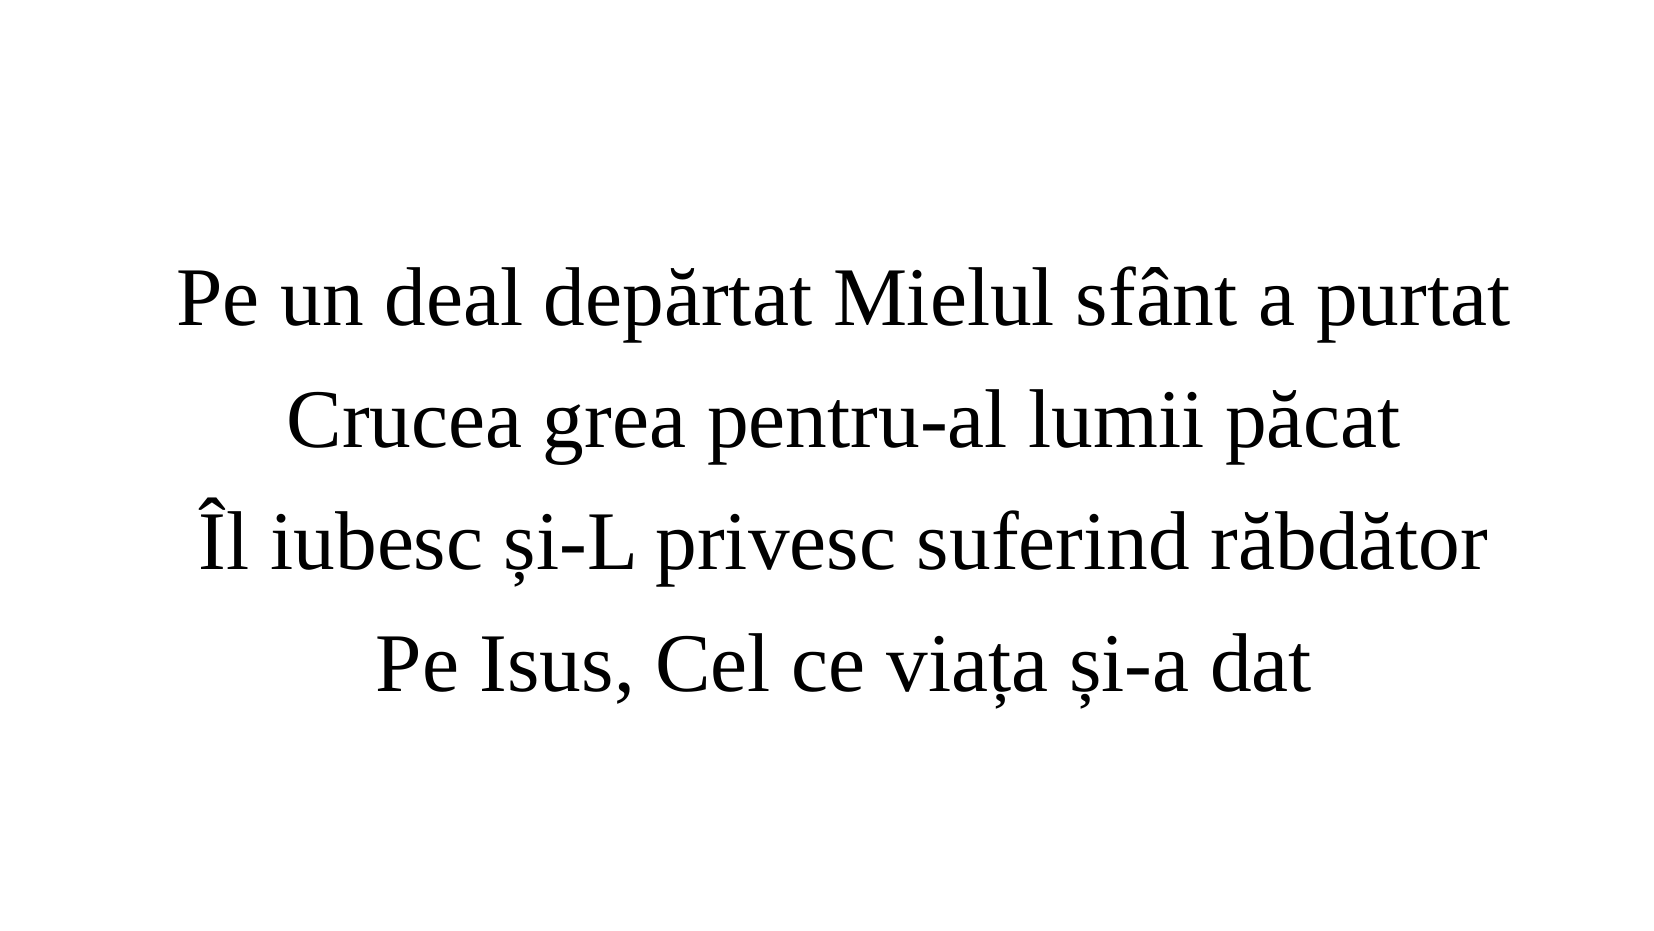

# Pe un deal depărtat Mielul sfânt a purtat
Crucea grea pentru-al lumii păcat
Îl iubesc și-L privesc suferind răbdător
Pe Isus, Cel ce viața și-a dat